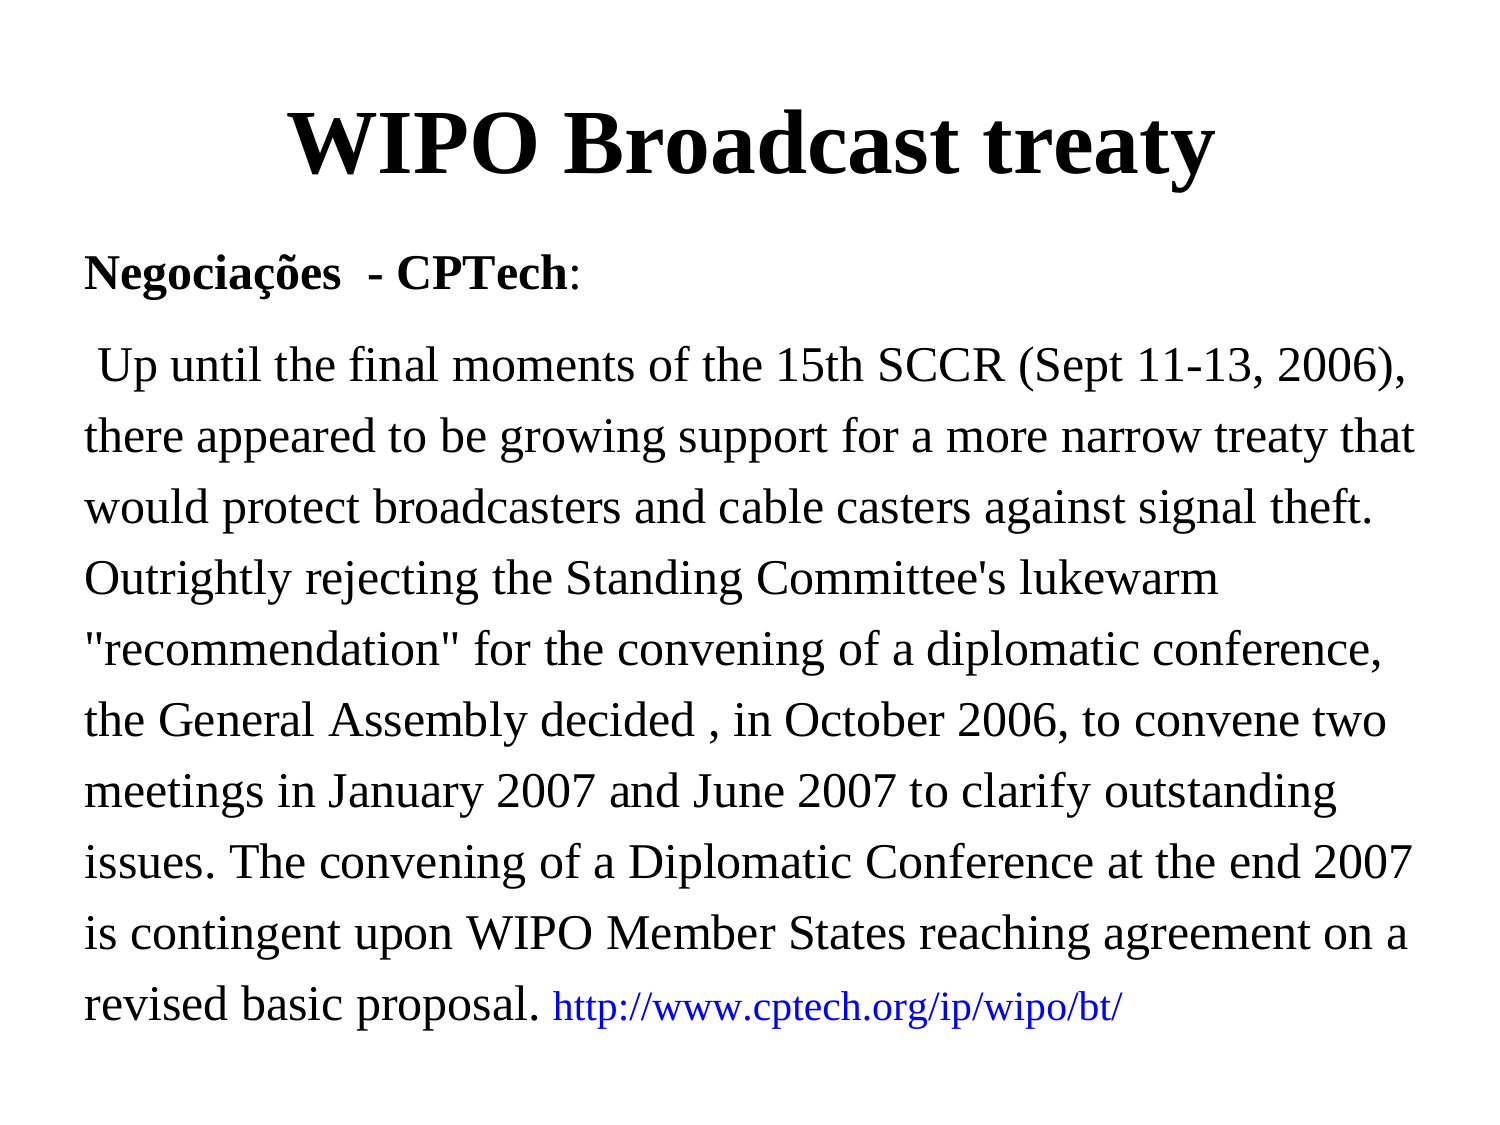

# WIPO Broadcast treaty
Negociações - CPTech:
 Up until the final moments of the 15th SCCR (Sept 11-13, 2006), there appeared to be growing support for a more narrow treaty that would protect broadcasters and cable casters against signal theft. Outrightly rejecting the Standing Committee's lukewarm "recommendation" for the convening of a diplomatic conference, the General Assembly decided , in October 2006, to convene two meetings in January 2007 and June 2007 to clarify outstanding issues. The convening of a Diplomatic Conference at the end 2007 is contingent upon WIPO Member States reaching agreement on a revised basic proposal. http://www.cptech.org/ip/wipo/bt/